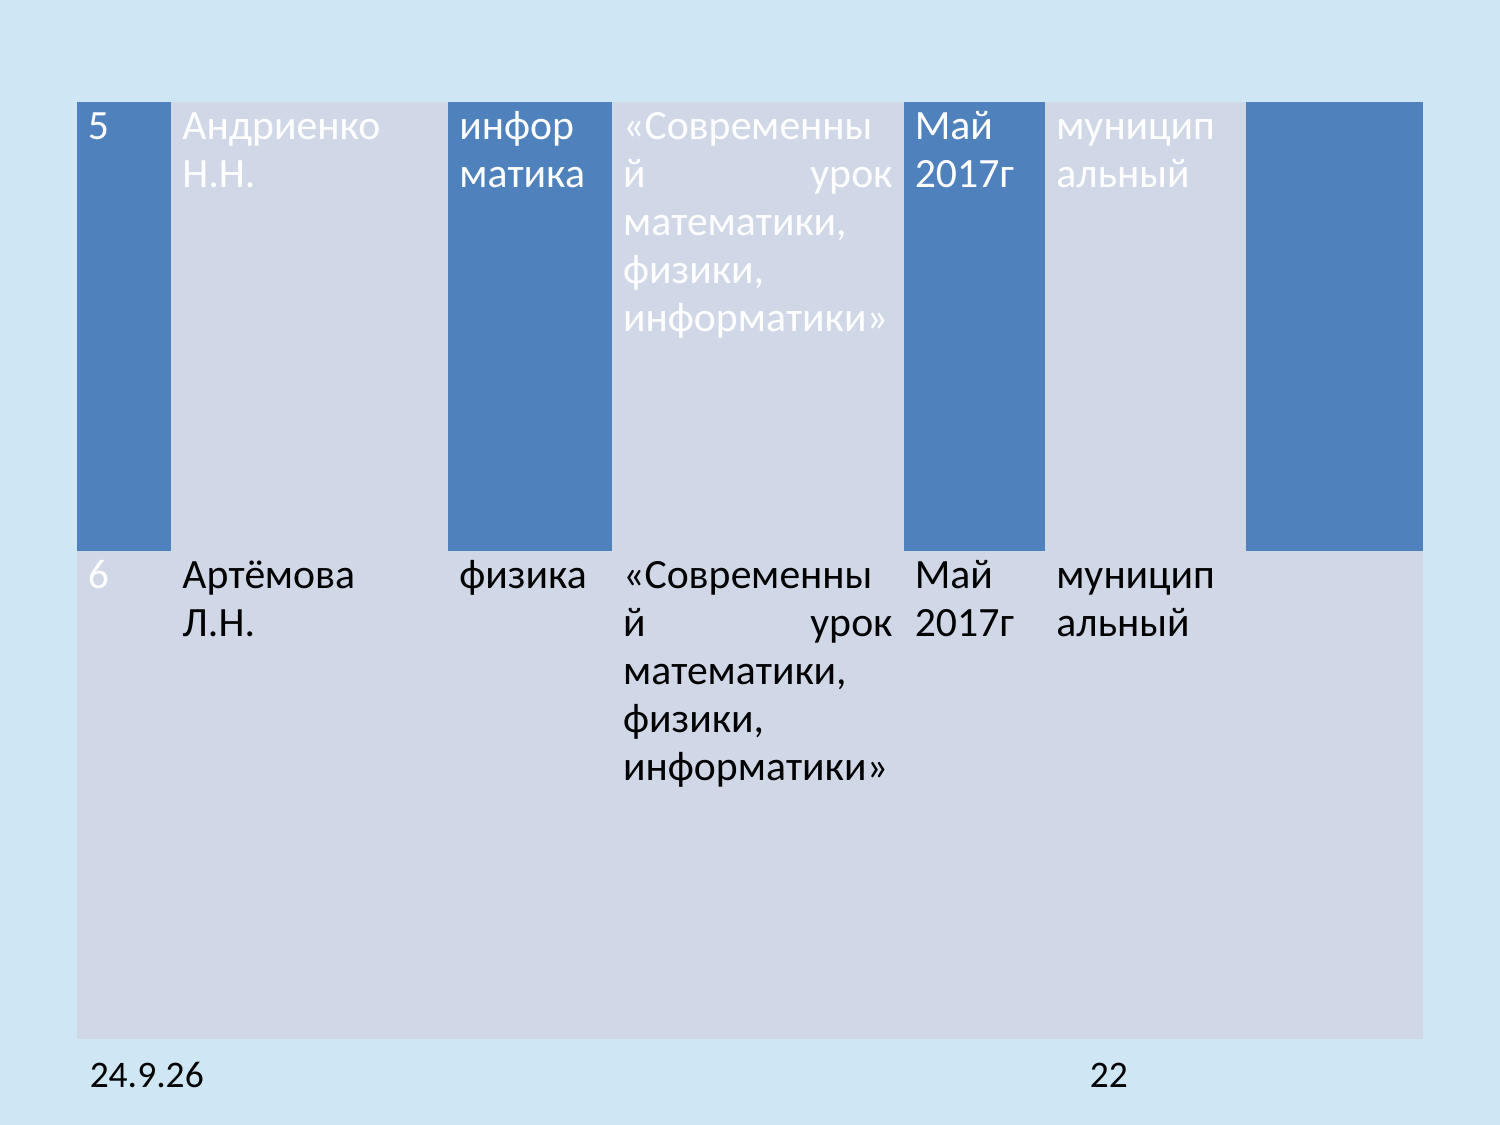

#
| 5 | Андриенко Н.Н. | информатика | «Современный урок математики, физики, информатики» | Май 2017г | муниципальный | |
| --- | --- | --- | --- | --- | --- | --- |
| 6 | Артёмова Л.Н. | физика | «Современный урок математики, физики, информатики» | Май 2017г | муниципальный | |